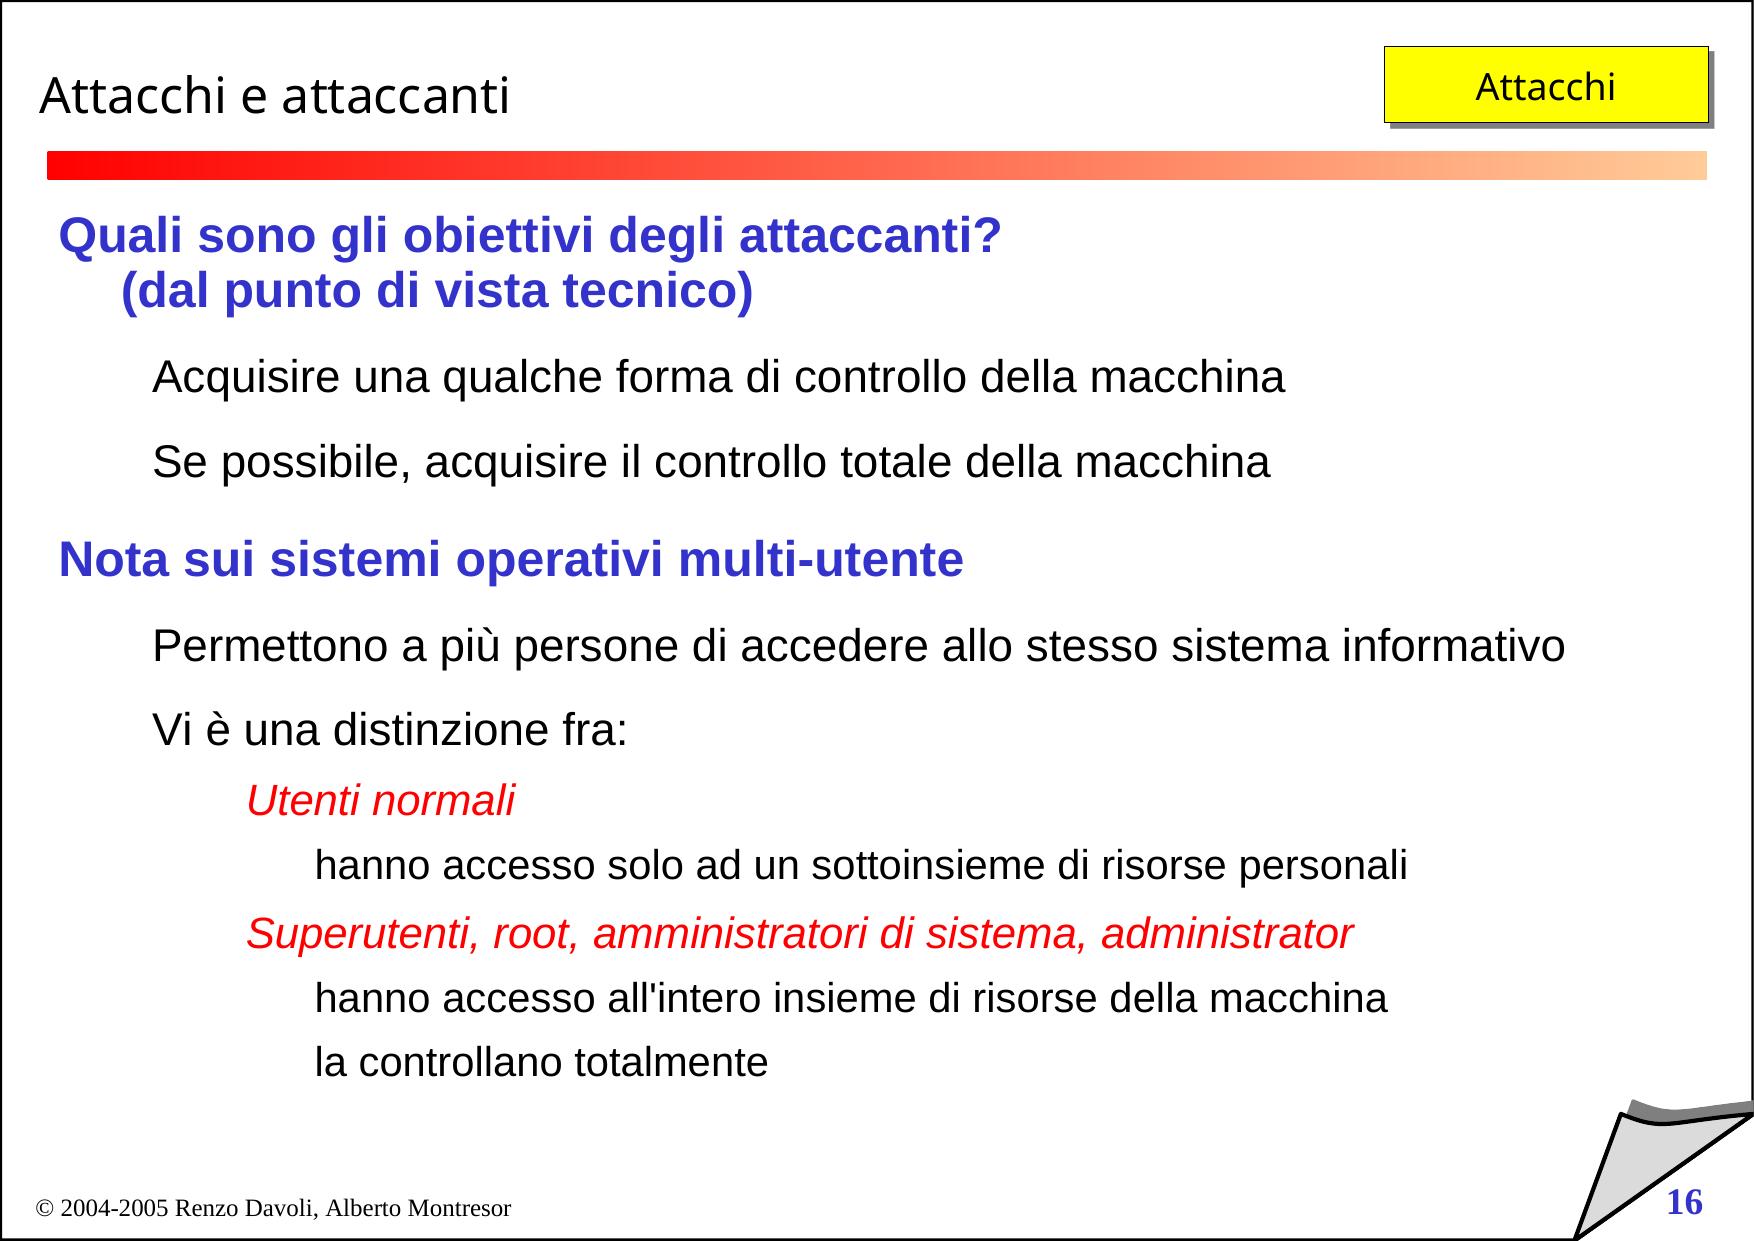

Attacchi
# Attacchi e attaccanti
Quali sono gli obiettivi degli attaccanti?
(dal punto di vista tecnico)
Acquisire una qualche forma di controllo della macchina
Se possibile, acquisire il controllo totale della macchina
Nota sui sistemi operativi multi-utente
Permettono a più persone di accedere allo stesso sistema informativo
Vi è una distinzione fra:
Utenti normali
hanno accesso solo ad un sottoinsieme di risorse personali
Superutenti, root, amministratori di sistema, administrator
hanno accesso all'intero insieme di risorse della macchina
la controllano totalmente